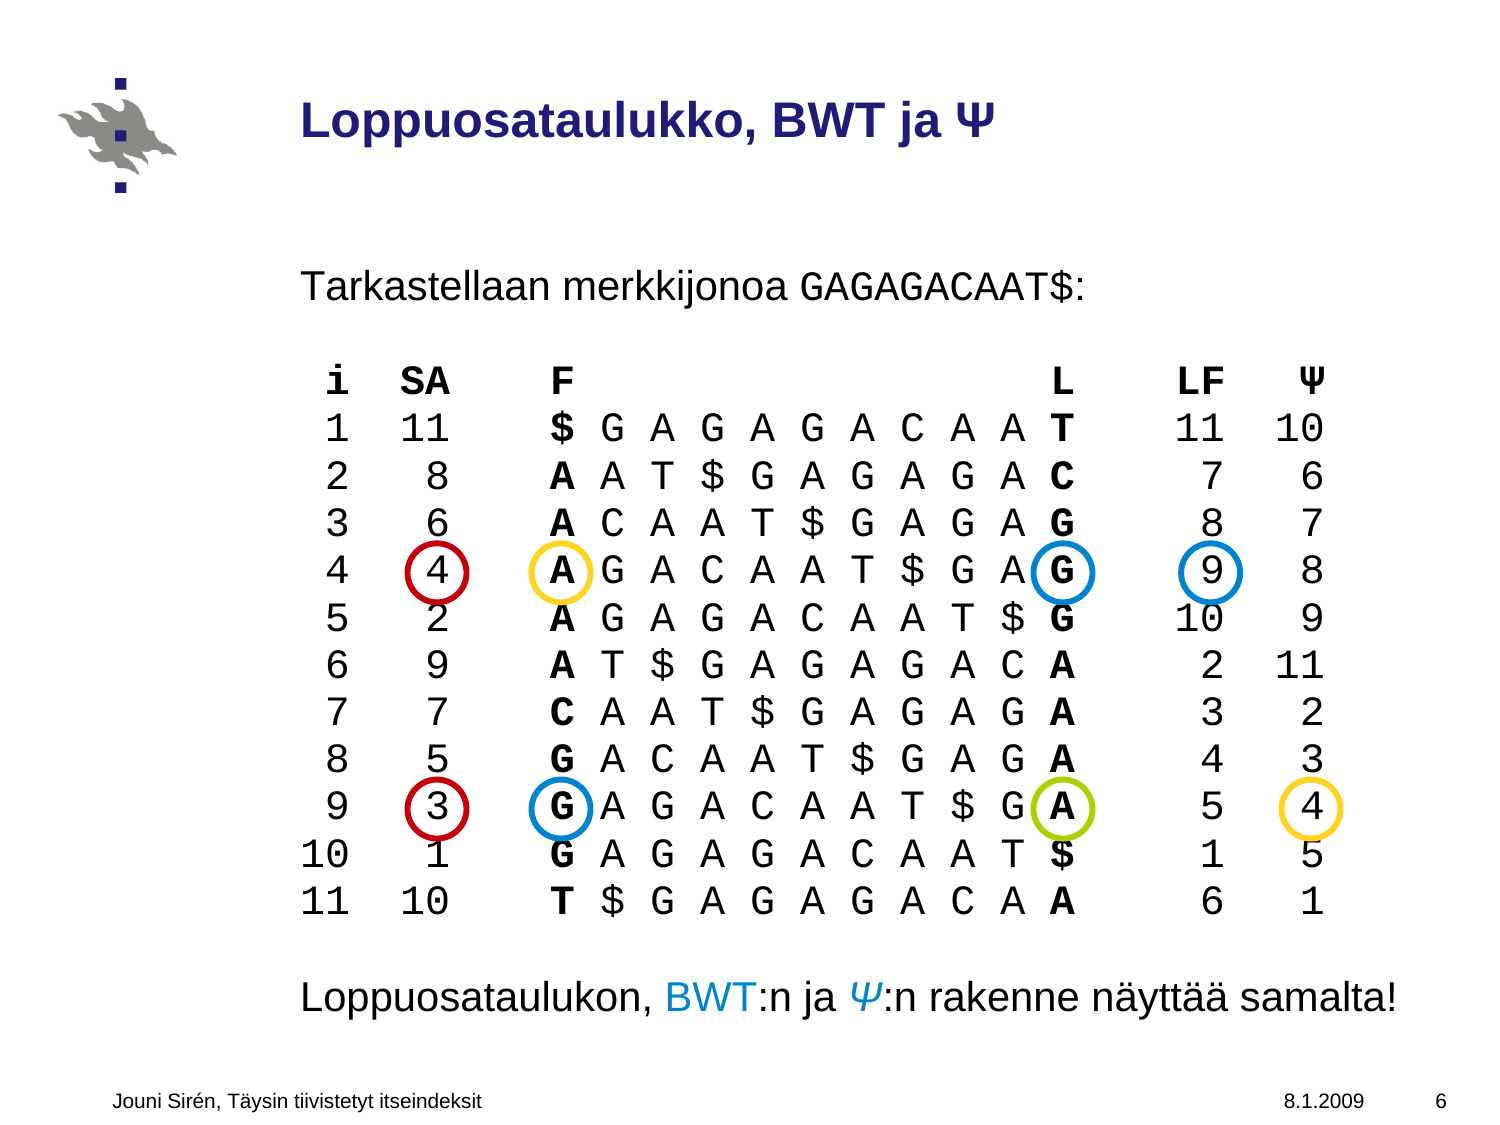

# Loppuosataulukko, BWT ja Ψ
Tarkastellaan merkkijonoa GAGAGACAAT$:
 i SA F L LF Ψ
 1 11 $ G A G A G A C A A T 11 10
 2 8 A A T $ G A G A G A C 7 6
 3 6 A C A A T $ G A G A G 8 7
 4 4 A G A C A A T $ G A G 9 8
 5 2 A G A G A C A A T $ G 10 9
 6 9 A T $ G A G A G A C A 2 11
 7 7 C A A T $ G A G A G A 3 2
 8 5 G A C A A T $ G A G A 4 3
 9 3 G A G A C A A T $ G A 5 4
10 1 G A G A G A C A A T $ 1 5
11 10 T $ G A G A G A C A A 6 1
Loppuosataulukon, BWT:n ja Ψ:n rakenne näyttää samalta!
Jouni Sirén, Täysin tiivistetyt itseindeksit
8.1.2009
6